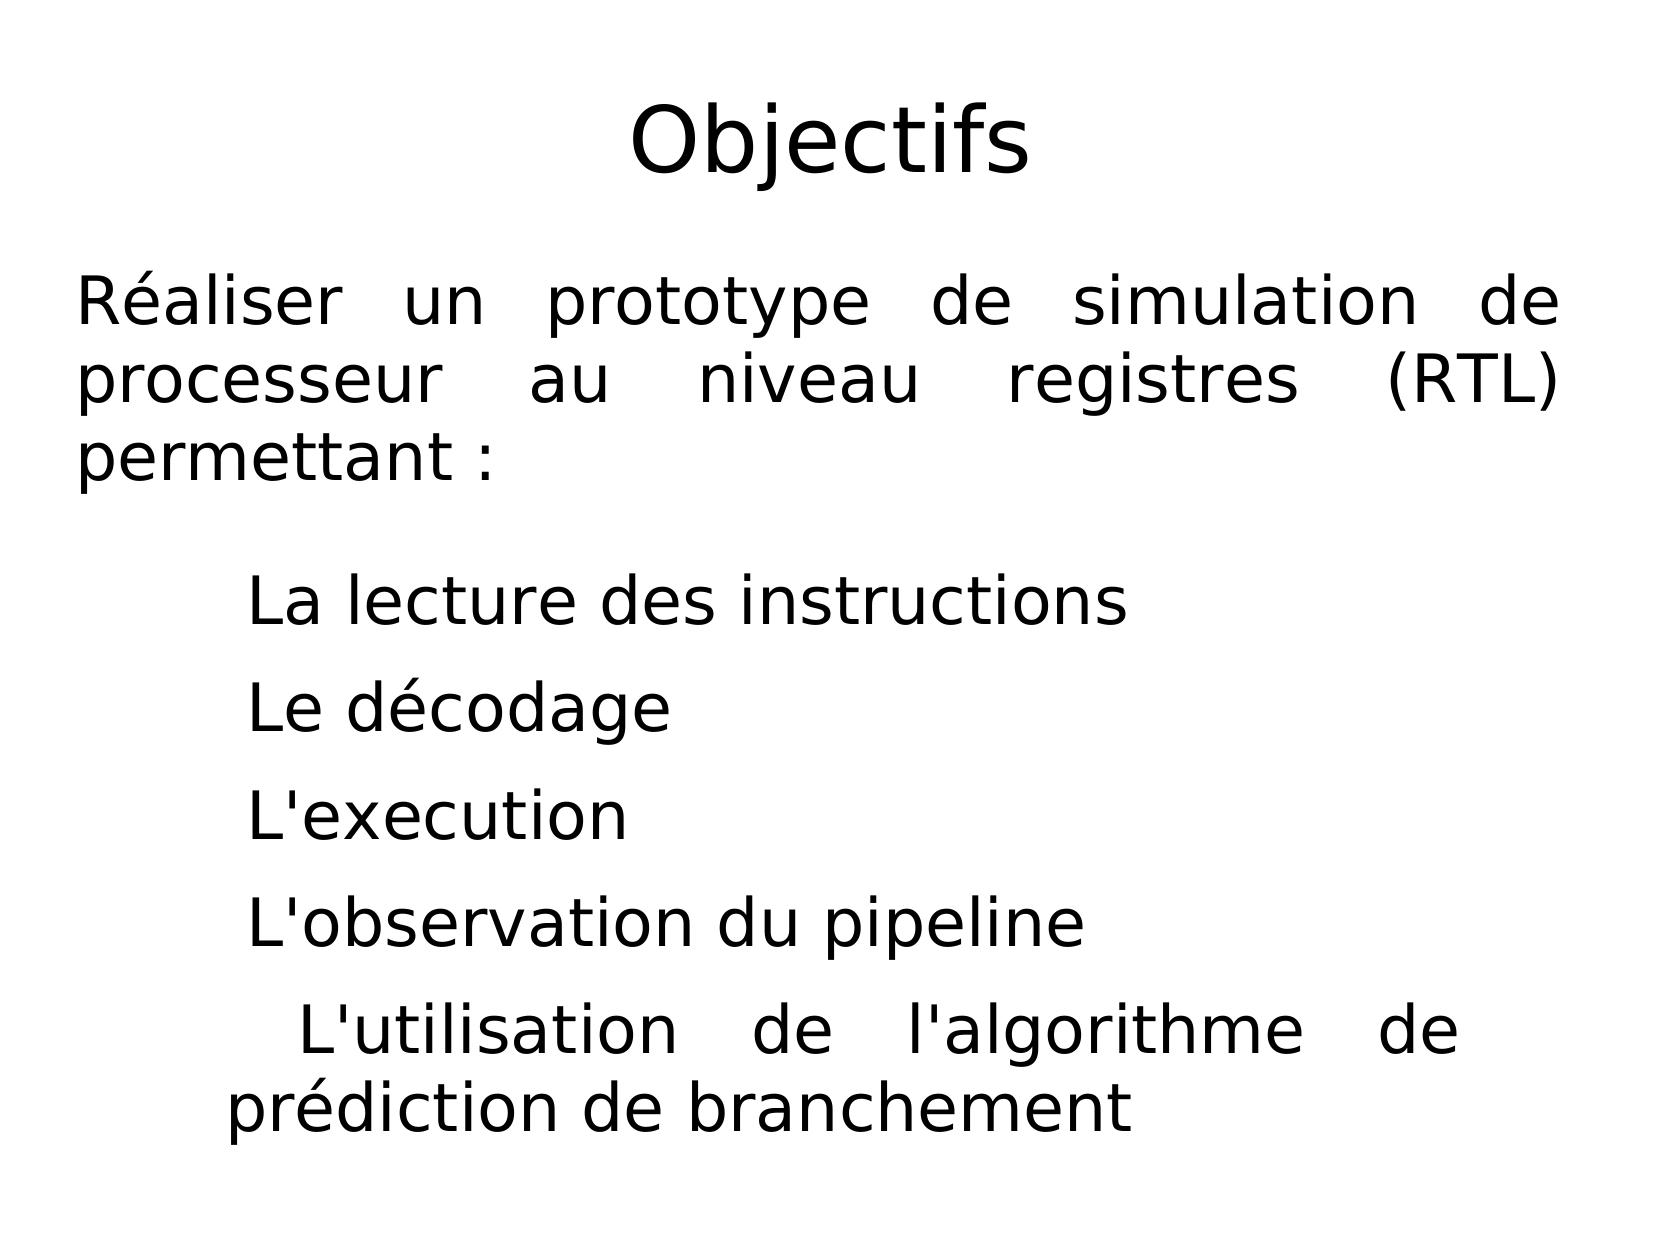

# Objectifs
Réaliser un prototype de simulation de processeur au niveau registres (RTL) permettant :
 La lecture des instructions
 Le décodage
 L'execution
 L'observation du pipeline
 L'utilisation de l'algorithme de prédiction de branchement